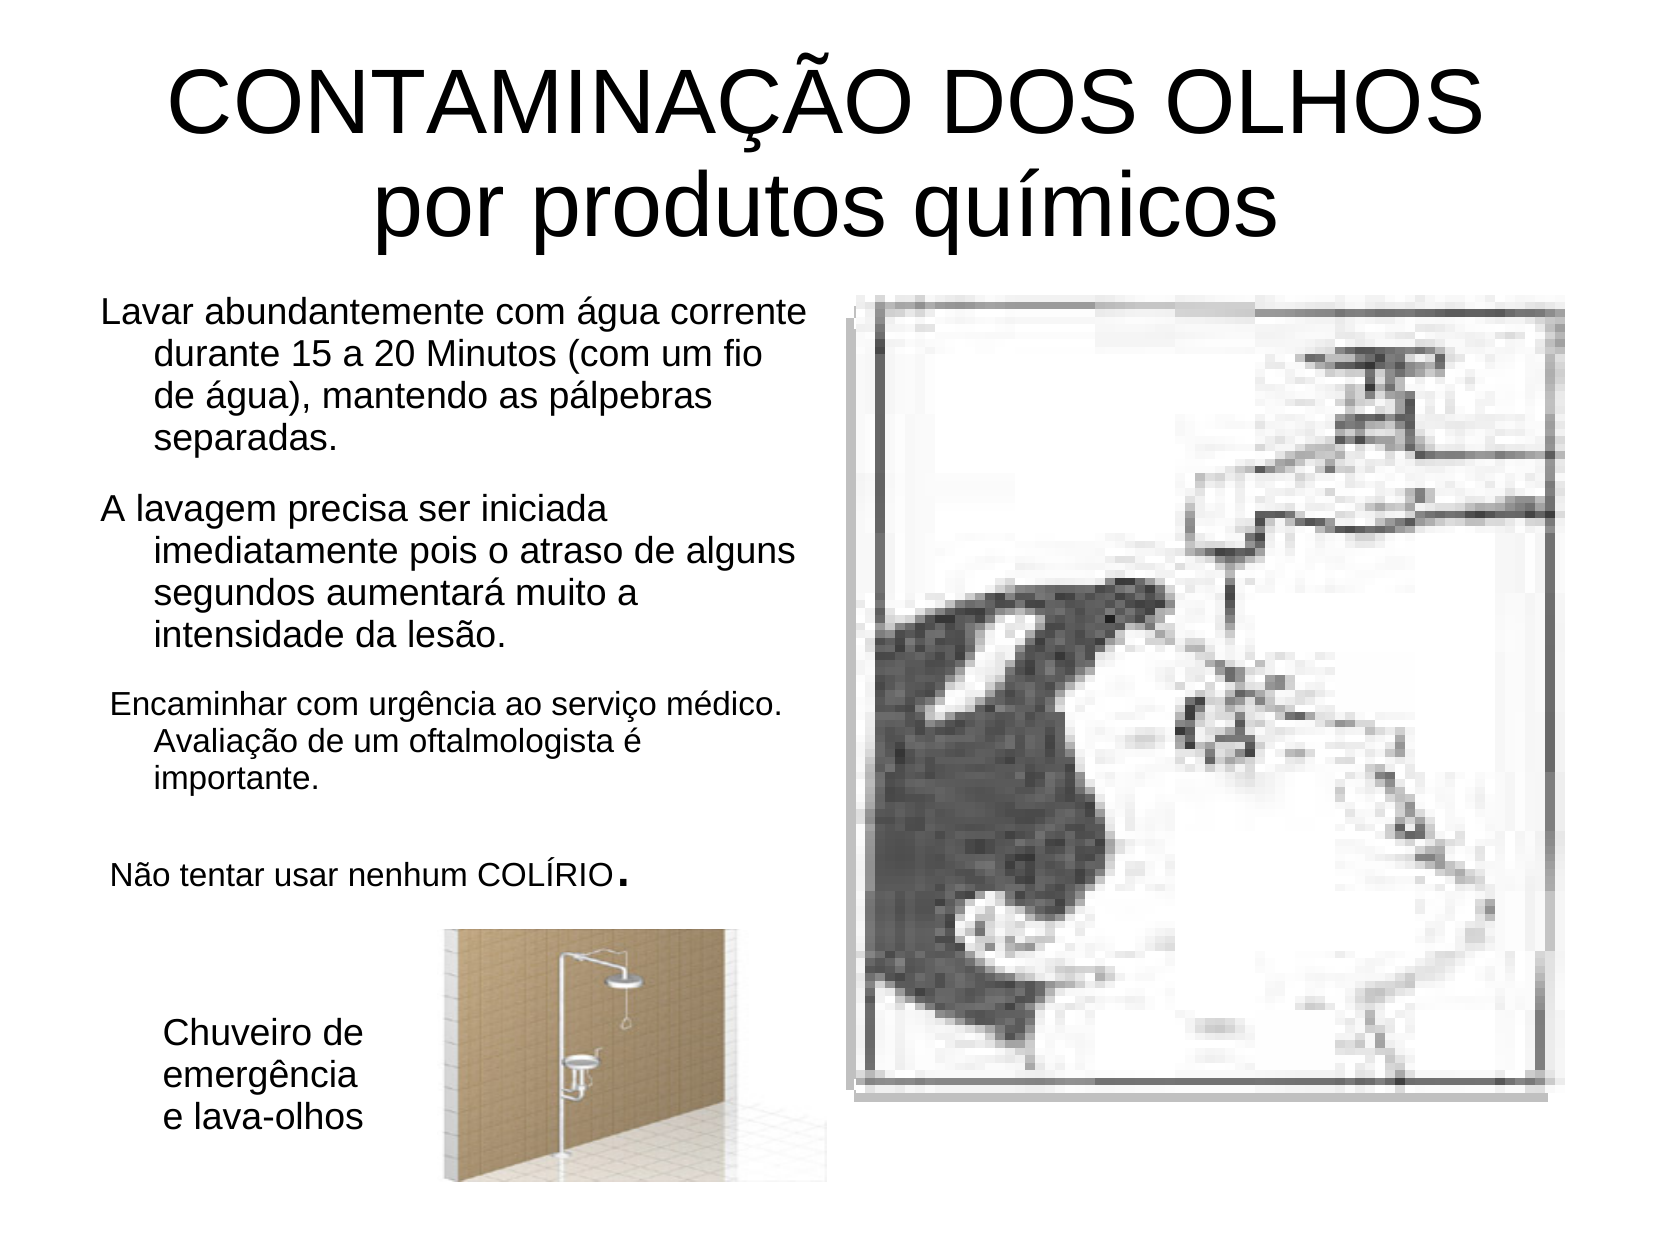

# CONTAMINAÇÃO DOS OLHOS por produtos químicos
Lavar abundantemente com água corrente durante 15 a 20 Minutos (com um fio de água), mantendo as pálpebras separadas.
A lavagem precisa ser iniciada imediatamente pois o atraso de alguns segundos aumentará muito a intensidade da lesão.
 Encaminhar com urgência ao serviço médico. Avaliação de um oftalmologista é importante.
 Não tentar usar nenhum COLÍRIO.
Chuveiro de emergência e lava-olhos